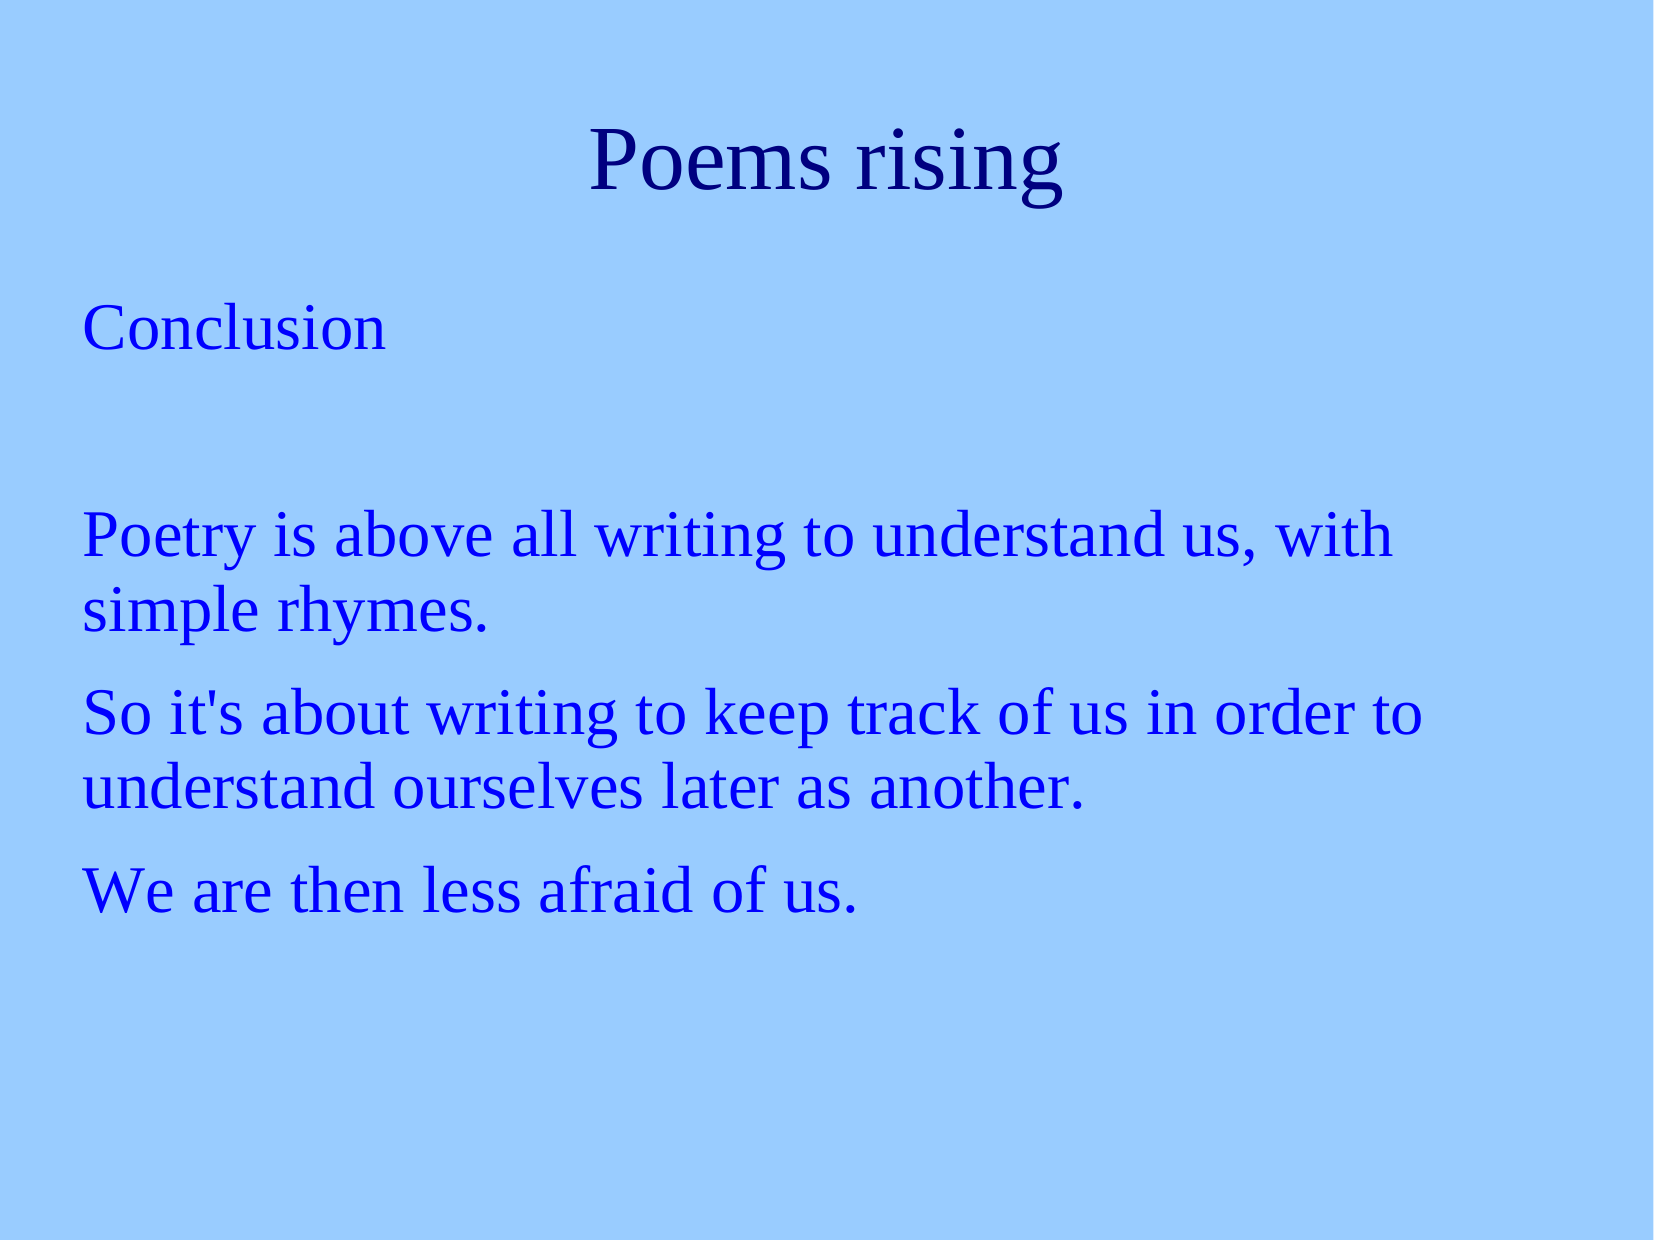

# Poems rising
Conclusion
Poetry is above all writing to understand us, with simple rhymes.
So it's about writing to keep track of us in order to understand ourselves later as another.
We are then less afraid of us.